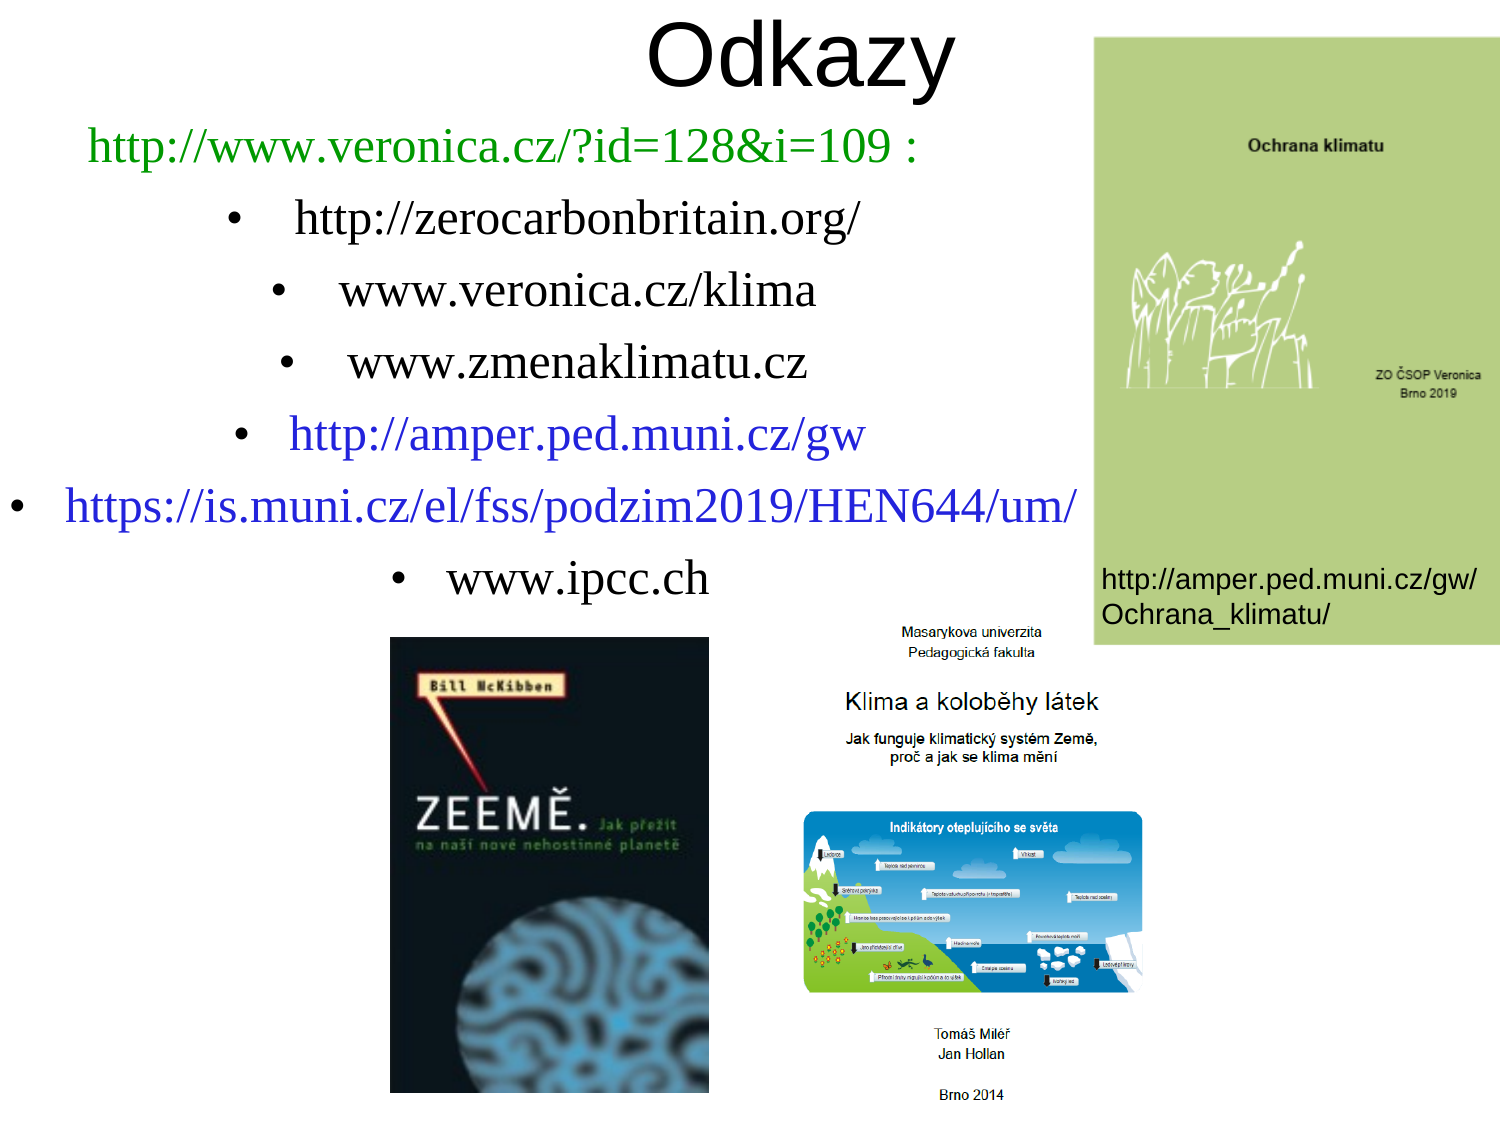

# Odkazy
 http://www.veronica.cz/?id=128&i=109 :
 http://zerocarbonbritain.org/
 www.veronica.cz/klima
 www.zmenaklimatu.cz
http://amper.ped.muni.cz/gw
https://is.muni.cz/el/fss/podzim2019/HEN644/um/
www.ipcc.ch
http://amper.ped.muni.cz/gw/Ochrana_klimatu/